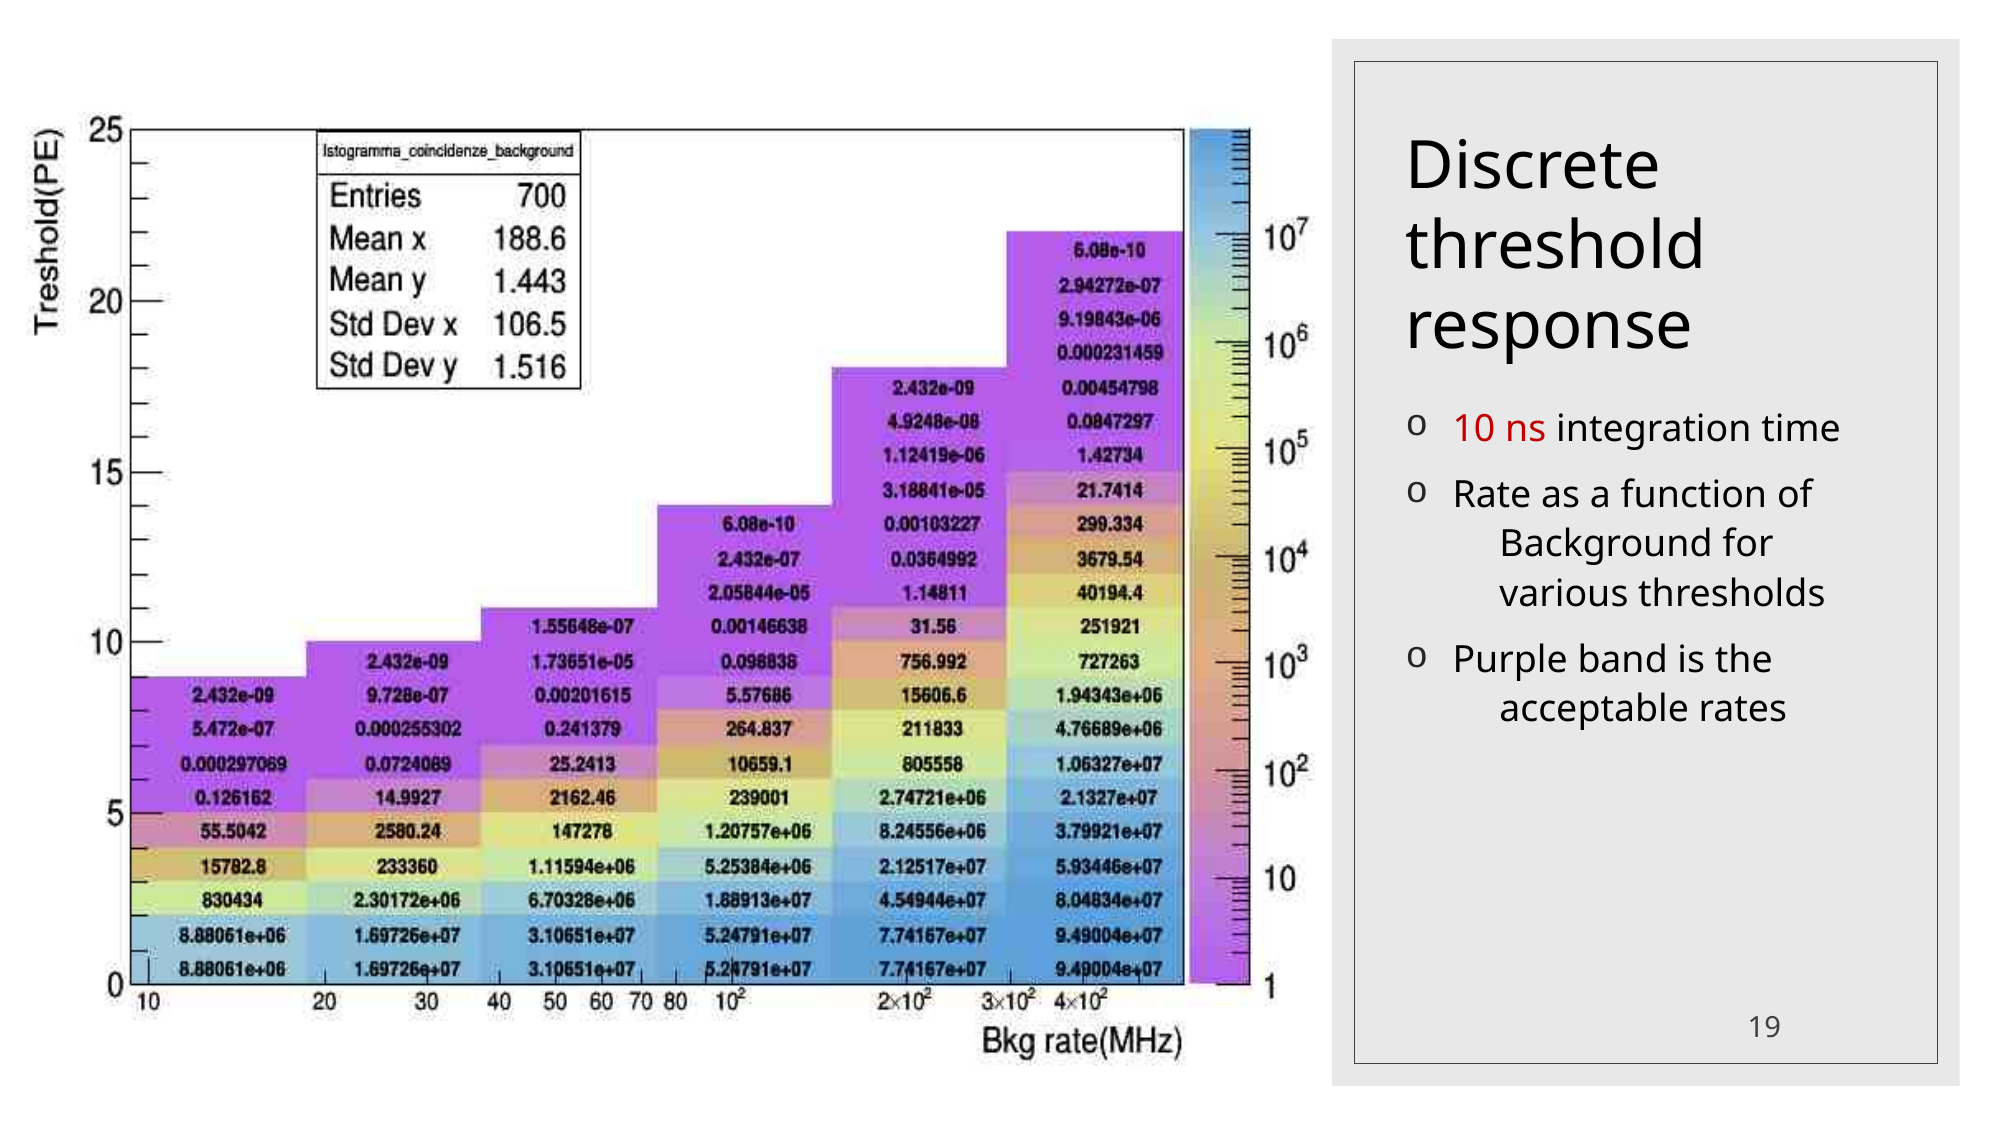

# Discrete threshold response
10 ns integration time
Rate as a function of Background for various thresholds
Purple band is the acceptable rates